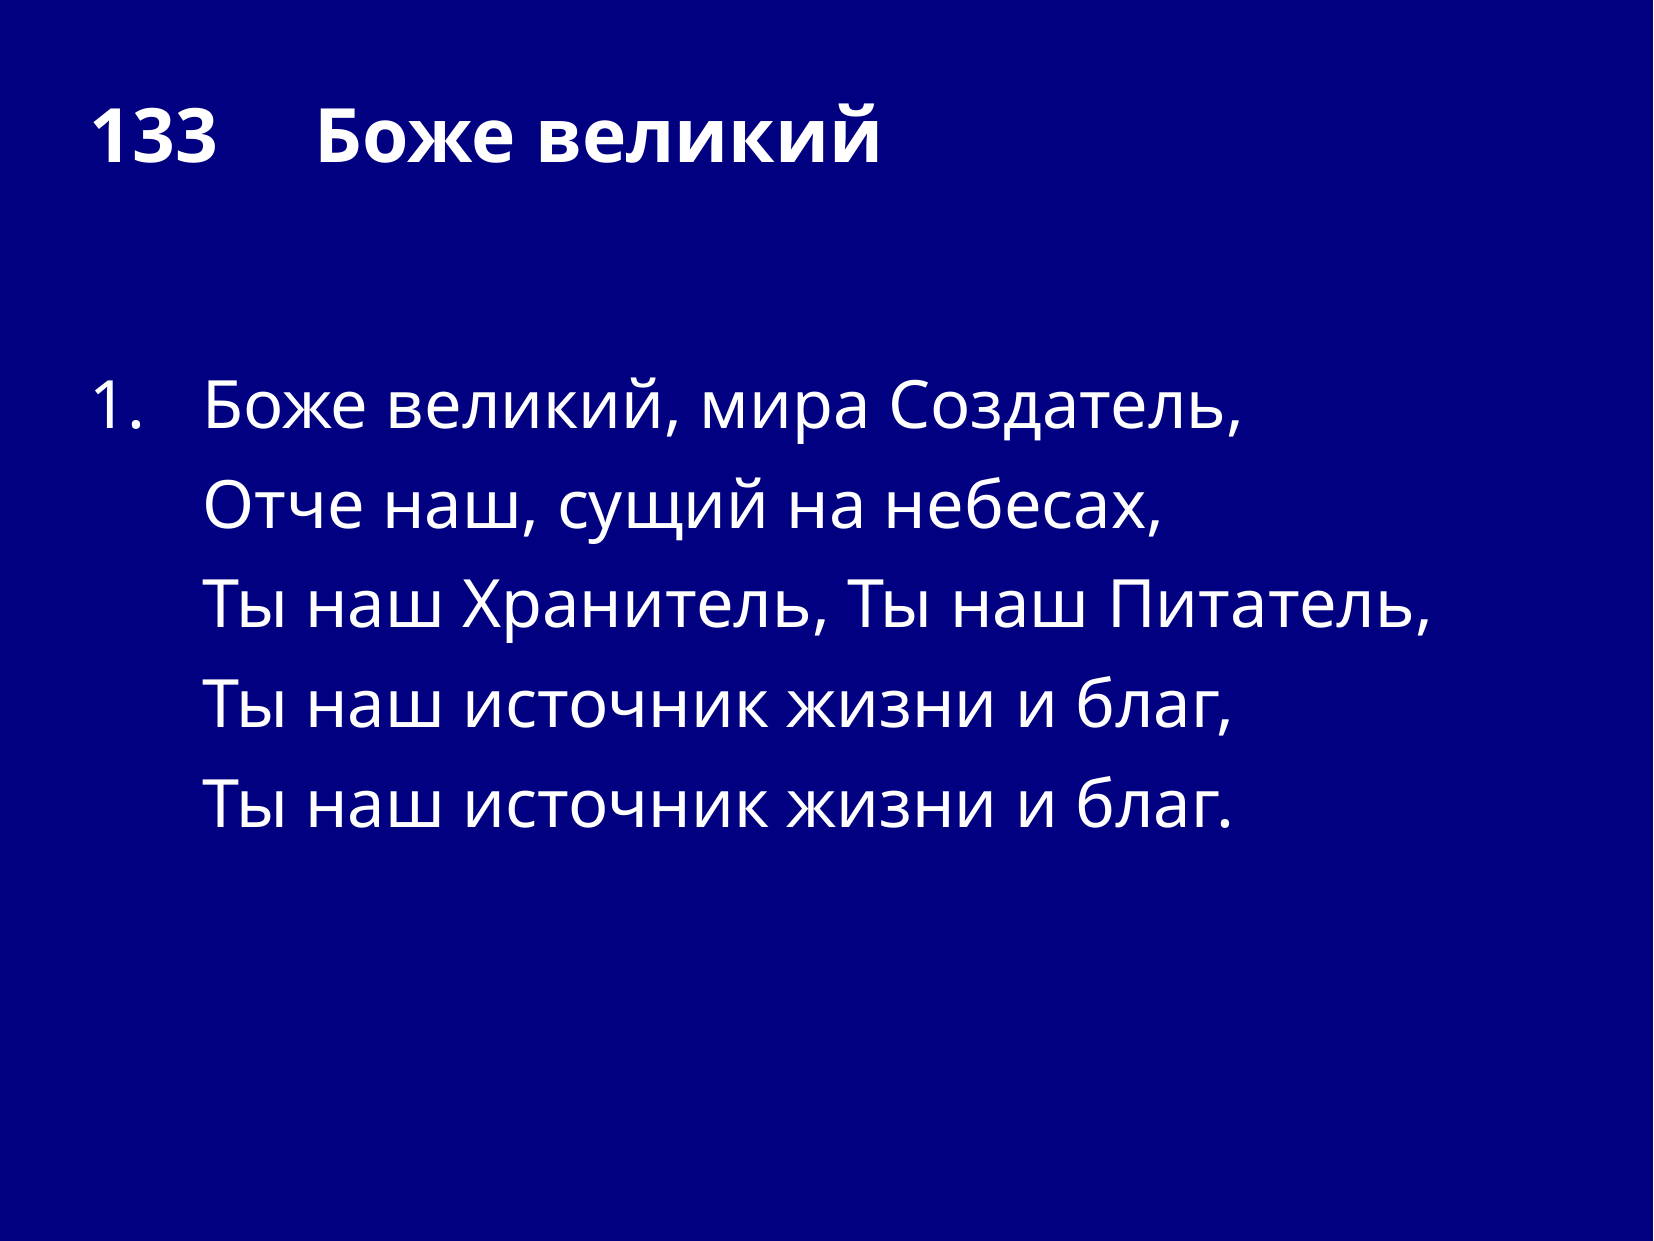

133	Боже великий
1.	Боже великий, мира Создатель,
	Отче наш, сущий на небесах,
	Ты наш Хранитель, Ты наш Питатель,
	Ты наш источник жизни и благ,
	Ты наш источник жизни и благ.